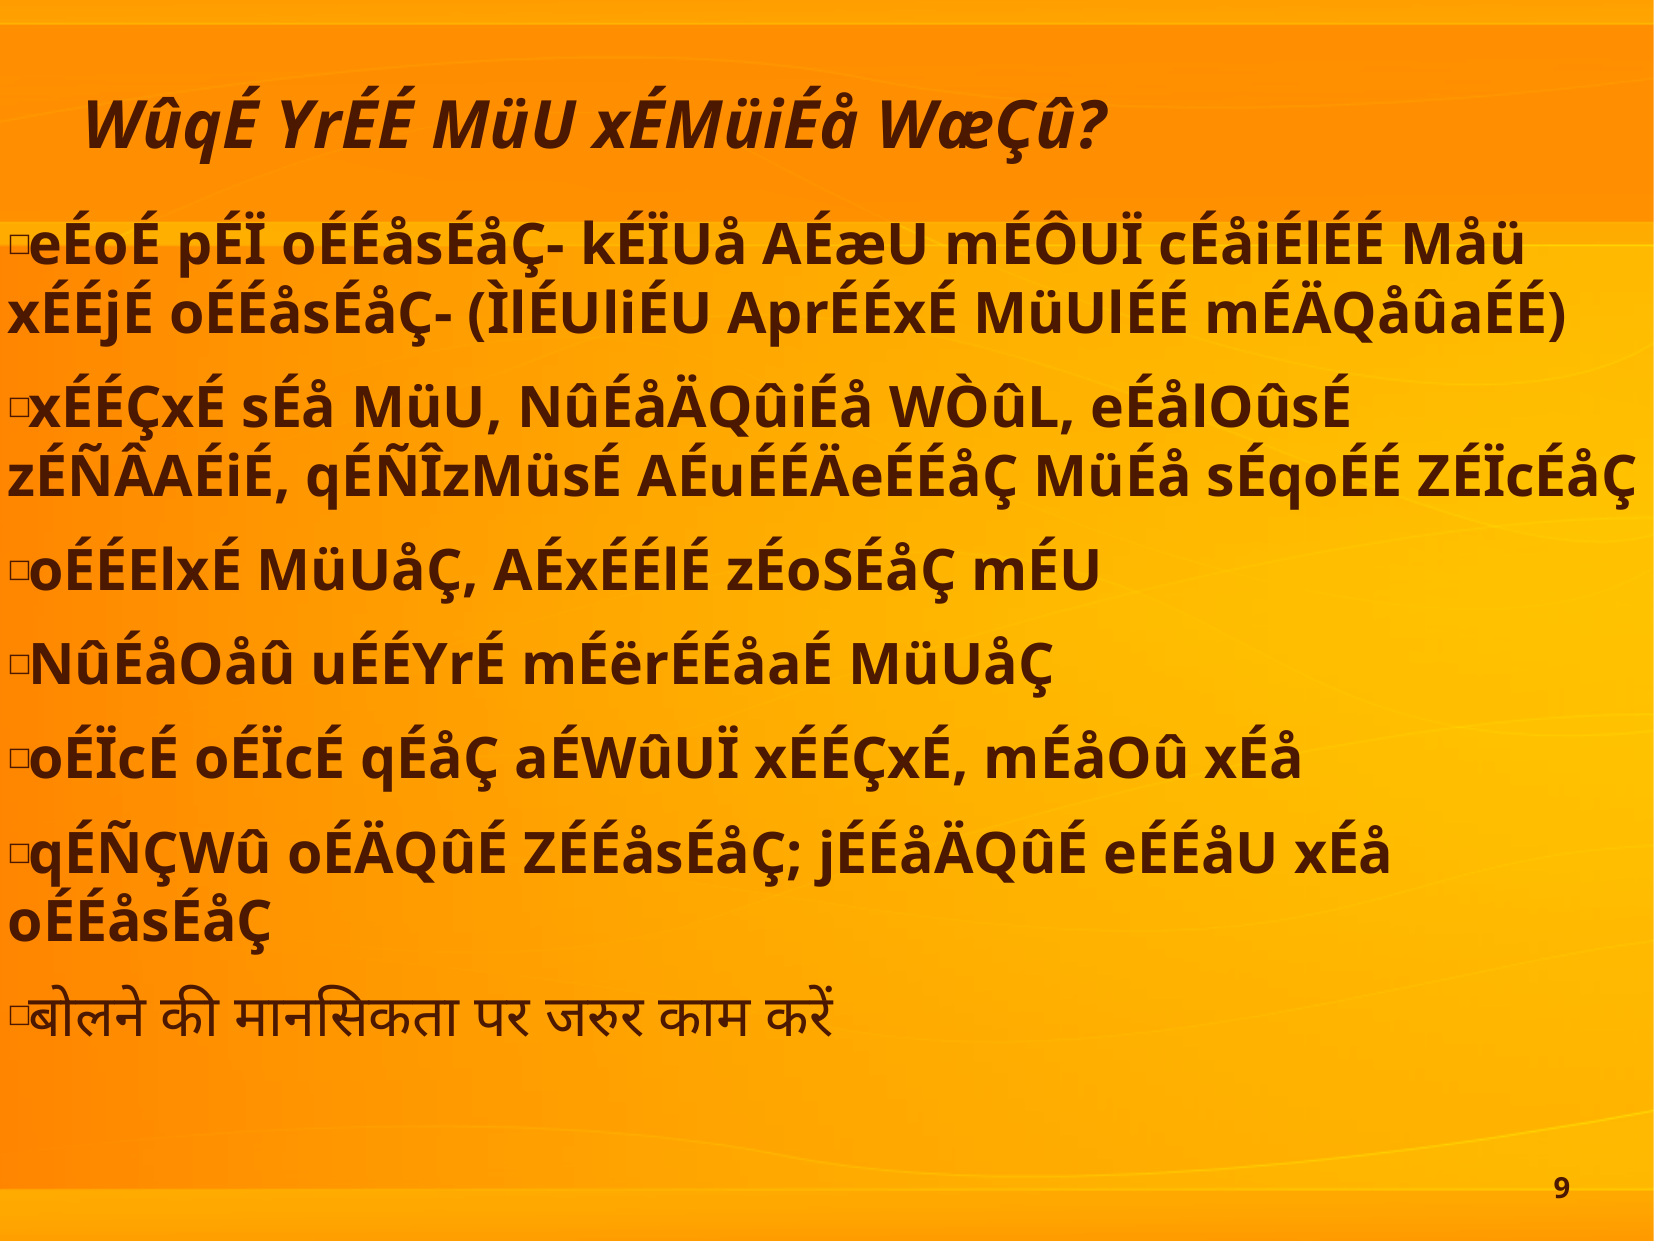

# WûqÉ YrÉÉ MüU xÉMüiÉå WæÇû?
eÉoÉ pÉÏ oÉÉåsÉåÇ- kÉÏUå AÉæU mÉÔUÏ cÉåiÉlÉÉ Måü xÉÉjÉ oÉÉåsÉåÇ- (ÌlÉUliÉU AprÉÉxÉ MüUlÉÉ mÉÄQåûaÉÉ)
xÉÉÇxÉ sÉå MüU, NûÉåÄQûiÉå WÒûL, eÉålOûsÉ zÉÑÂAÉiÉ, qÉÑÎzMüsÉ AÉuÉÉÄeÉÉåÇ MüÉå sÉqoÉÉ ZÉÏcÉåÇ
oÉÉElxÉ MüUåÇ, AÉxÉÉlÉ zÉoSÉåÇ mÉU
NûÉåOåû uÉÉYrÉ mÉërÉÉåaÉ MüUåÇ
oÉÏcÉ oÉÏcÉ qÉåÇ aÉWûUÏ xÉÉÇxÉ, mÉåOû xÉå
qÉÑÇWû oÉÄQûÉ ZÉÉåsÉåÇ; jÉÉåÄQûÉ eÉÉåU xÉå oÉÉåsÉåÇ
बोलने की मानसिकता पर जरुर काम करें